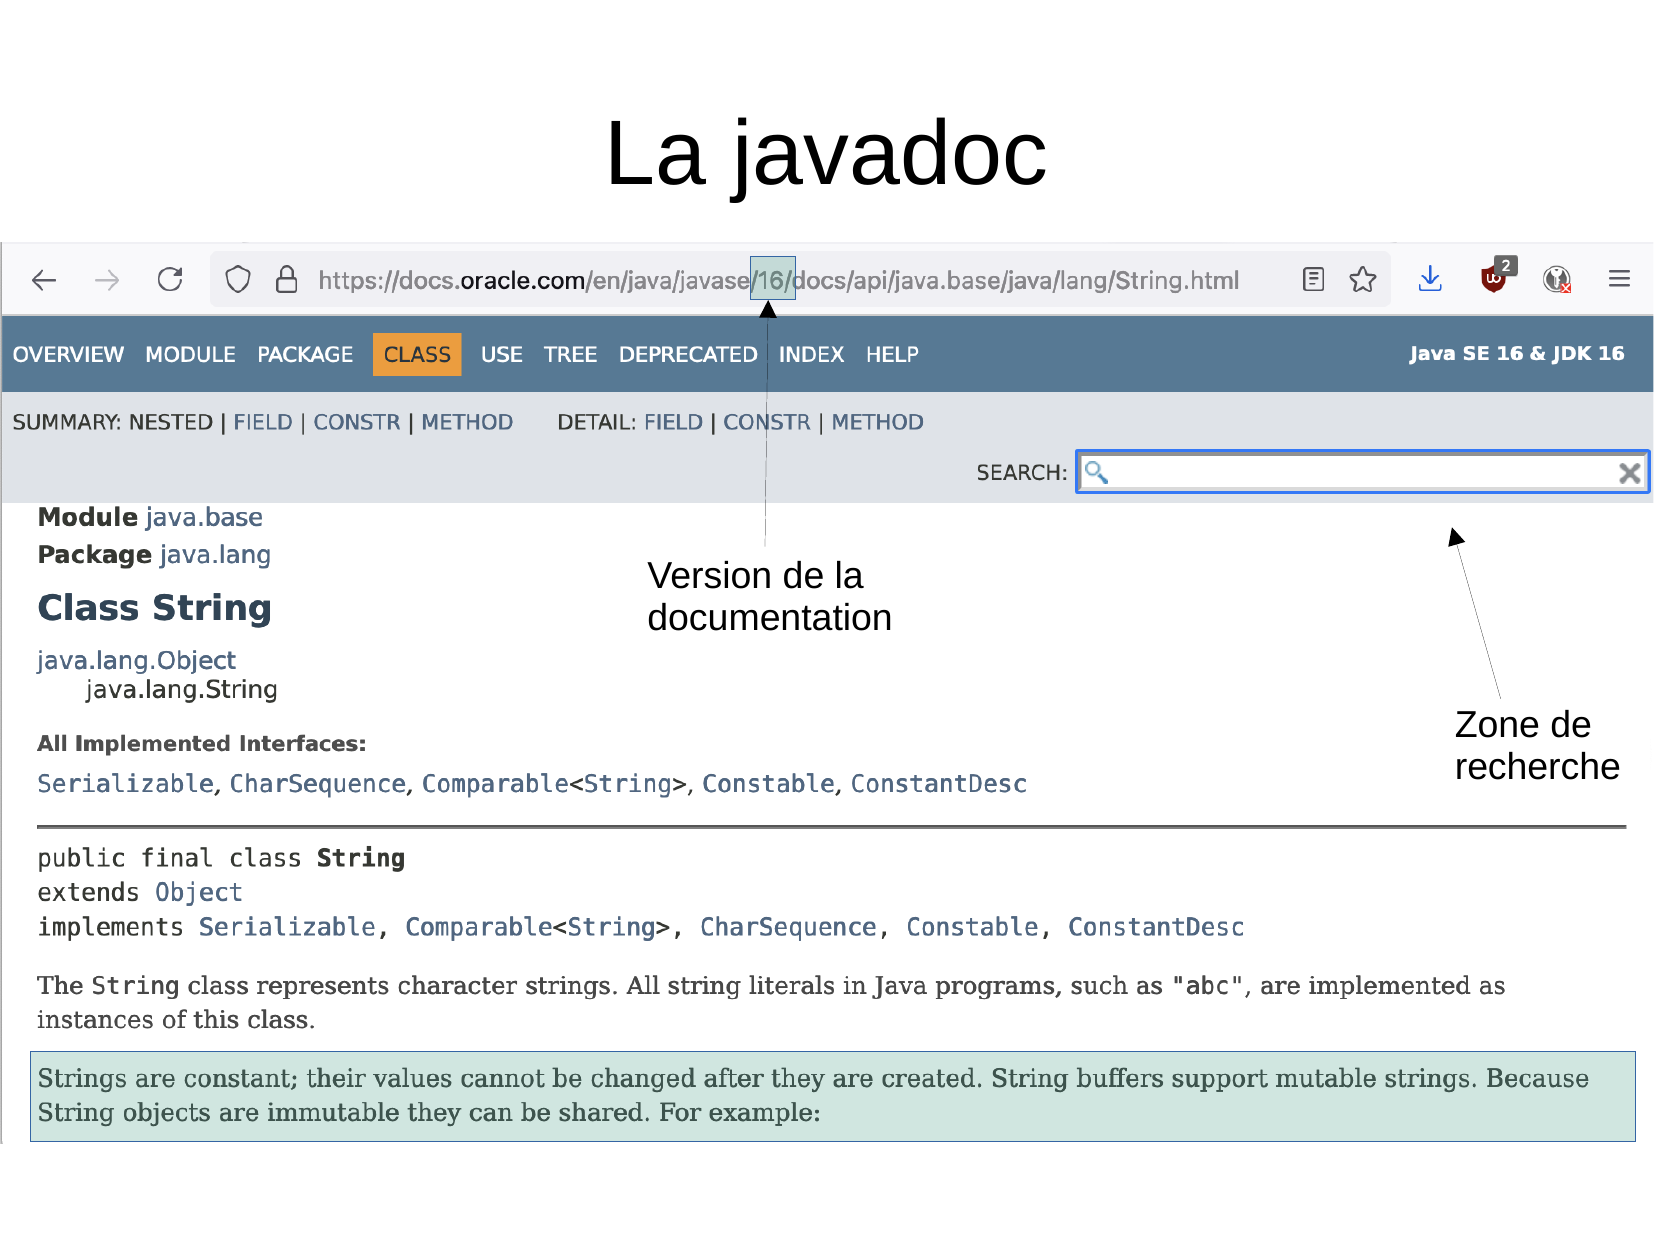

# La javadoc
Version de la documentation
Zone de recherche